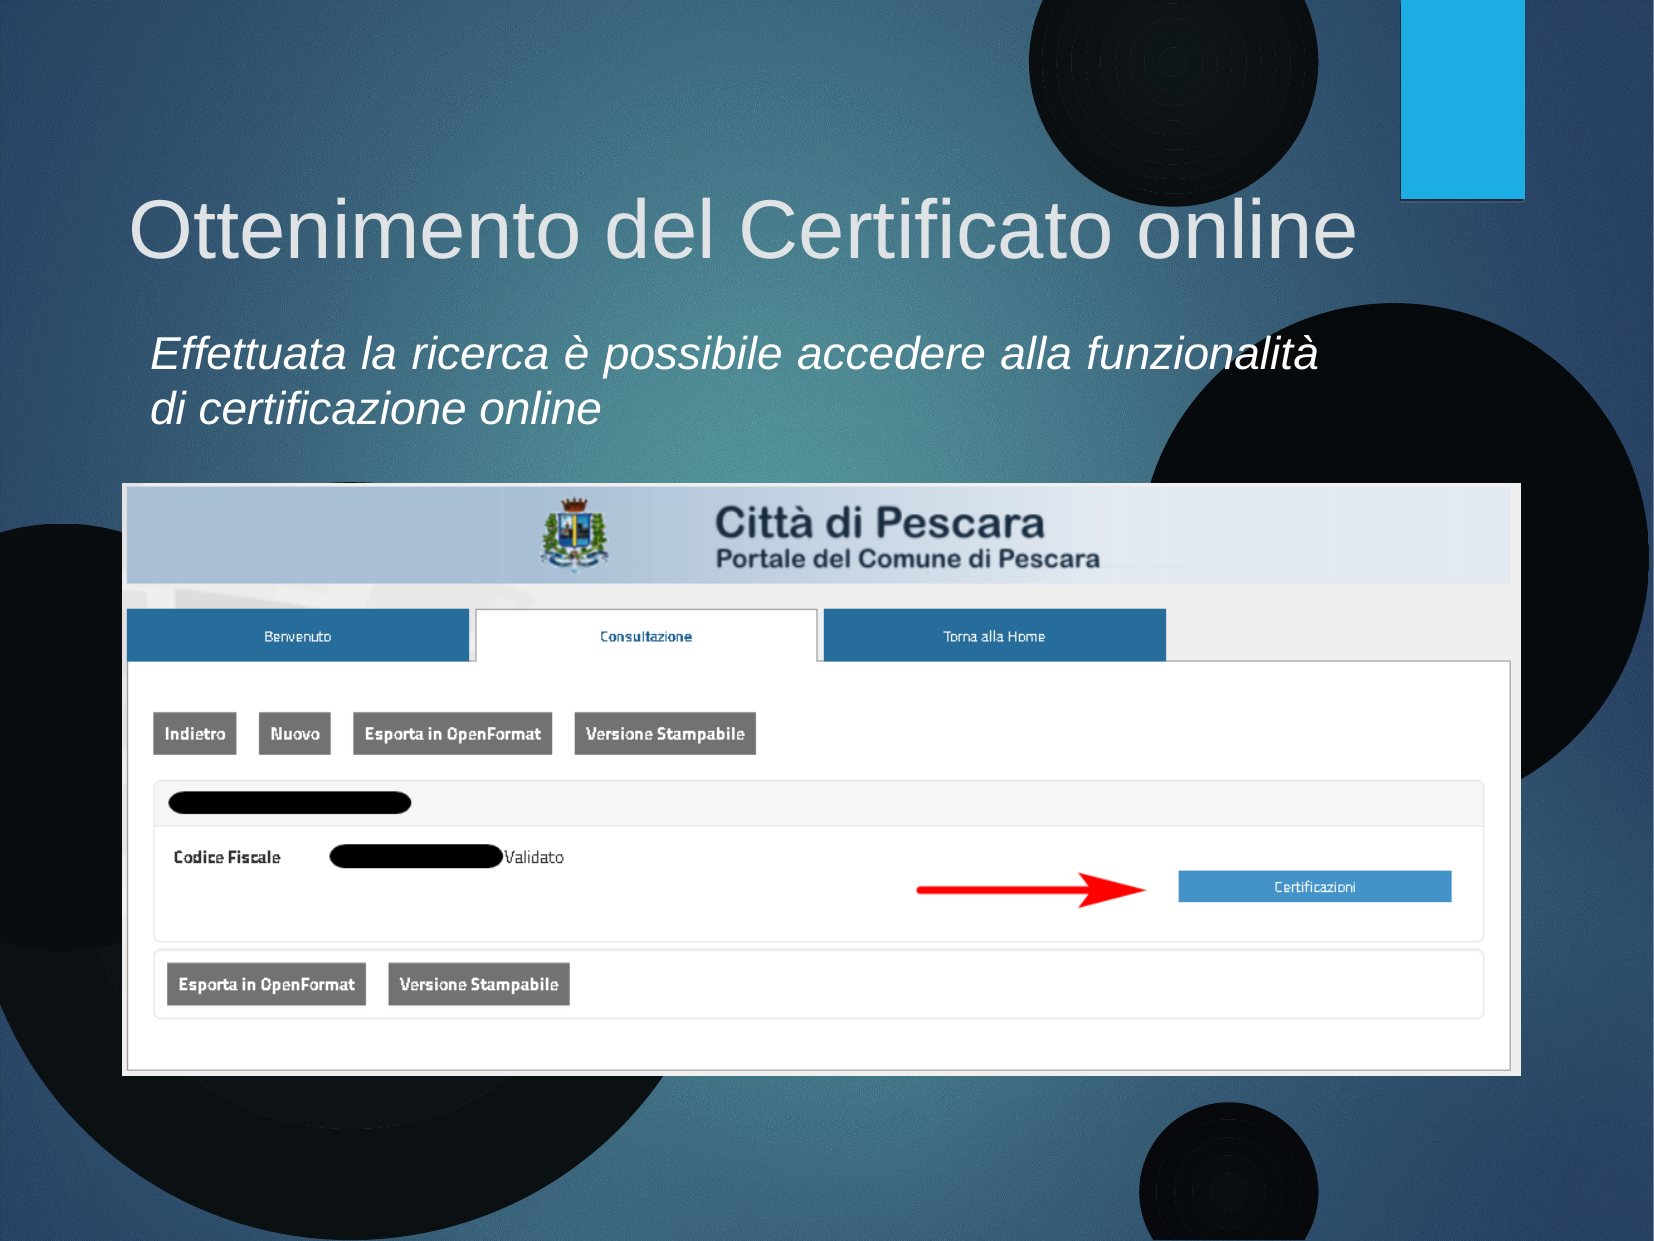

# Ottenimento del Certificato online
Effettuata la ricerca è possibile accedere alla funzionalità di certificazione online